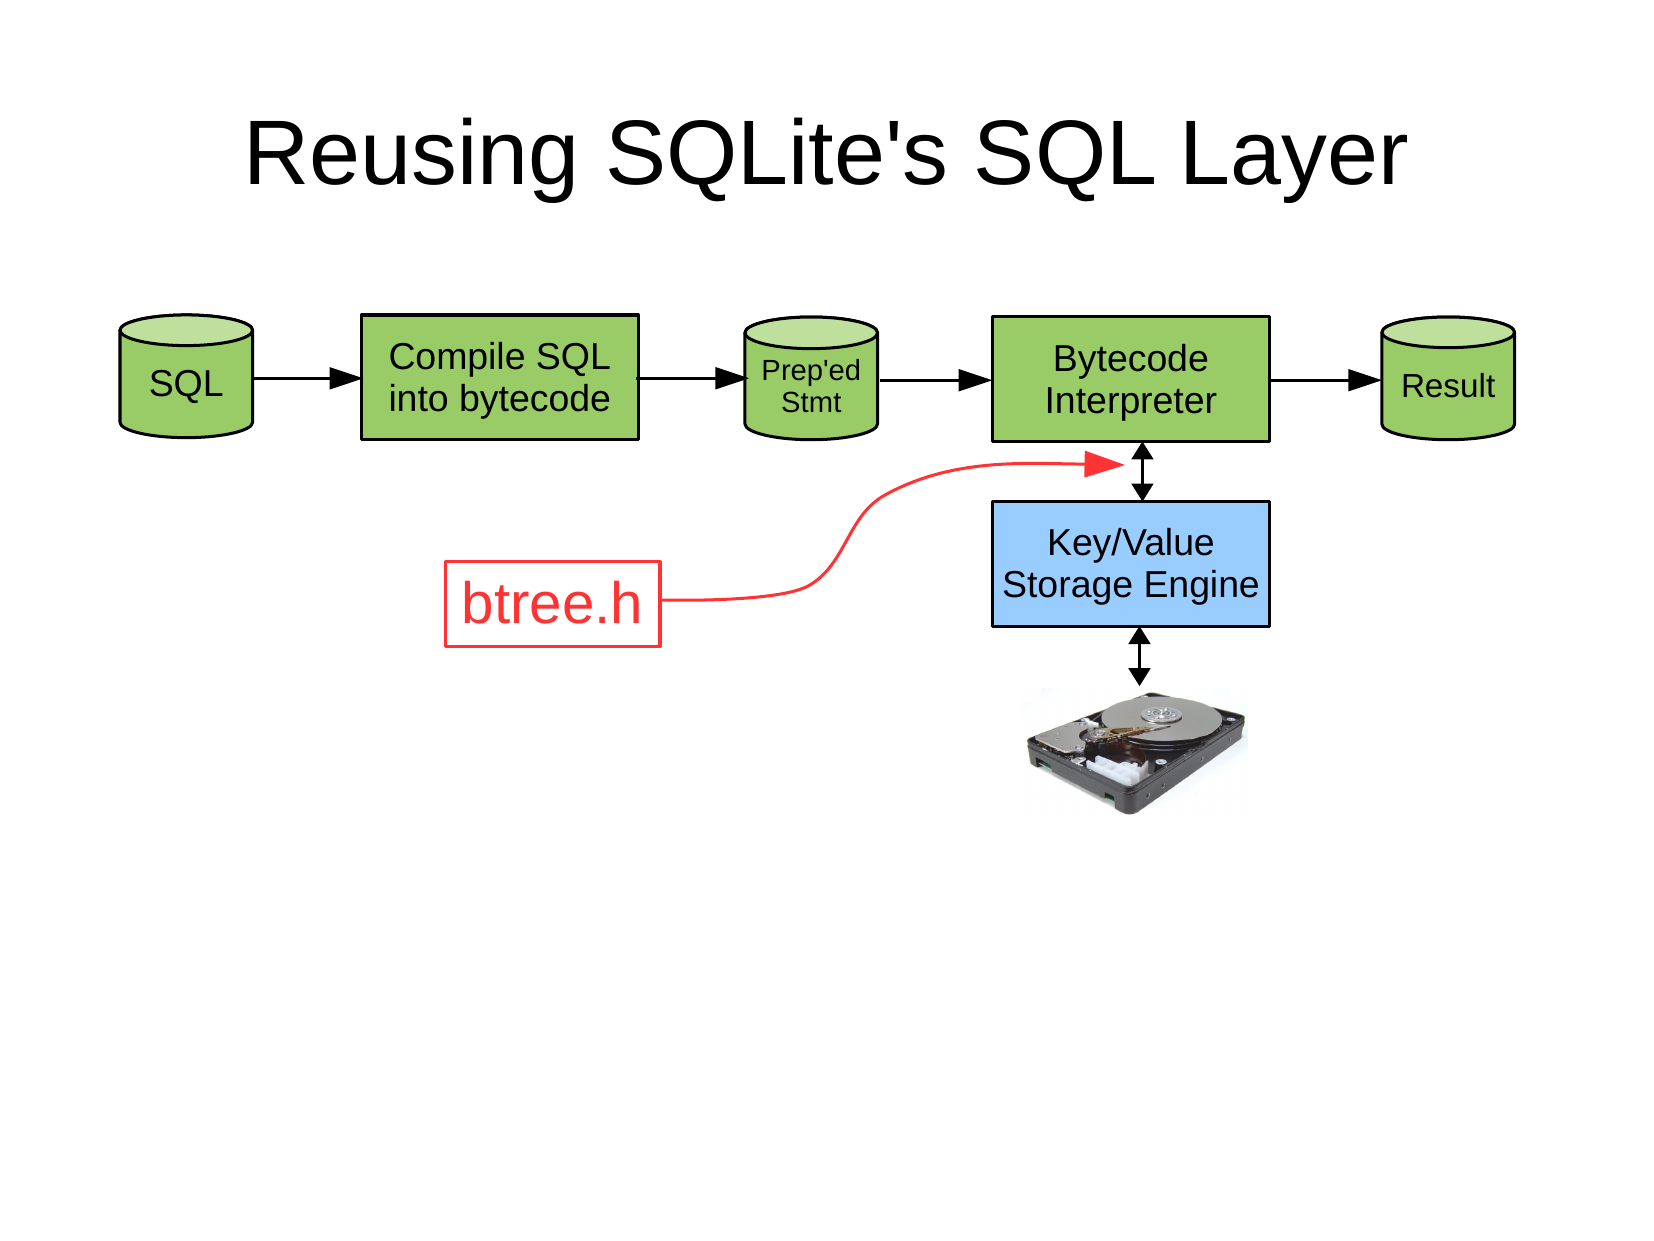

# Reusing SQLite's SQL Layer
SQL
Compile SQL
into bytecode
Bytecode
Interpreter
Prep'ed
Stmt
Result
Key/Value
Storage Engine
btree.h